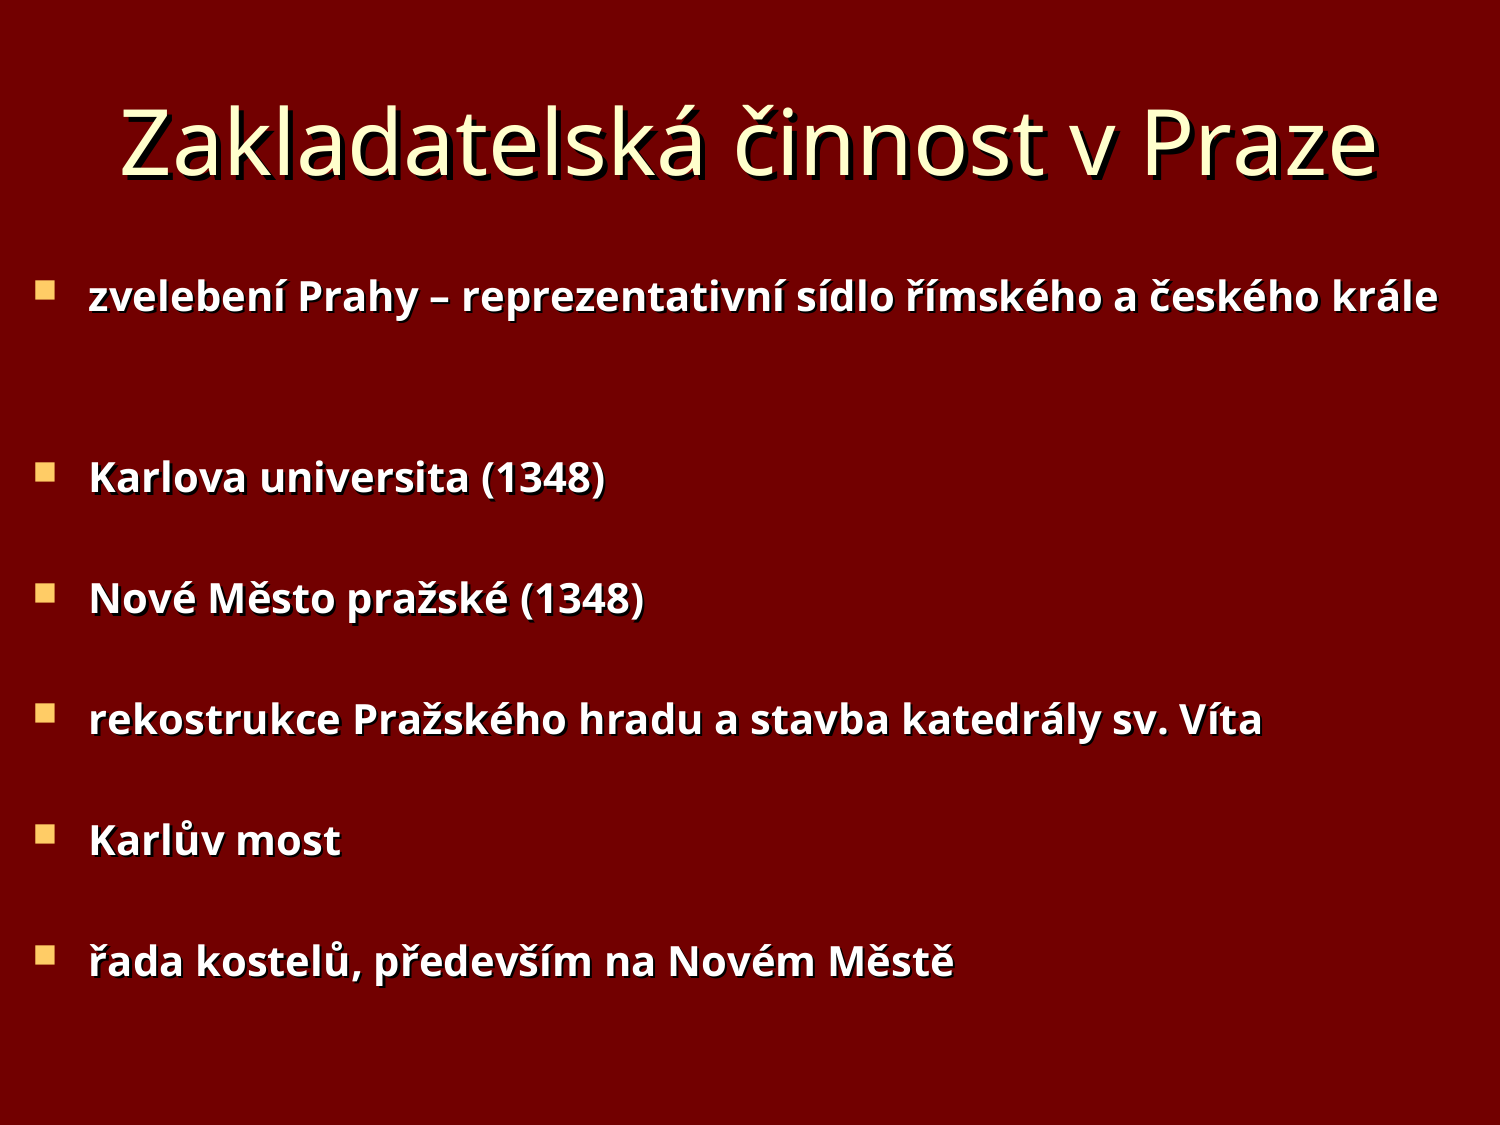

# Zakladatelská činnost v Praze
zvelebení Prahy – reprezentativní sídlo římského a českého krále
Karlova universita (1348)
Nové Město pražské (1348)
rekostrukce Pražského hradu a stavba katedrály sv. Víta
Karlův most
řada kostelů, především na Novém Městě